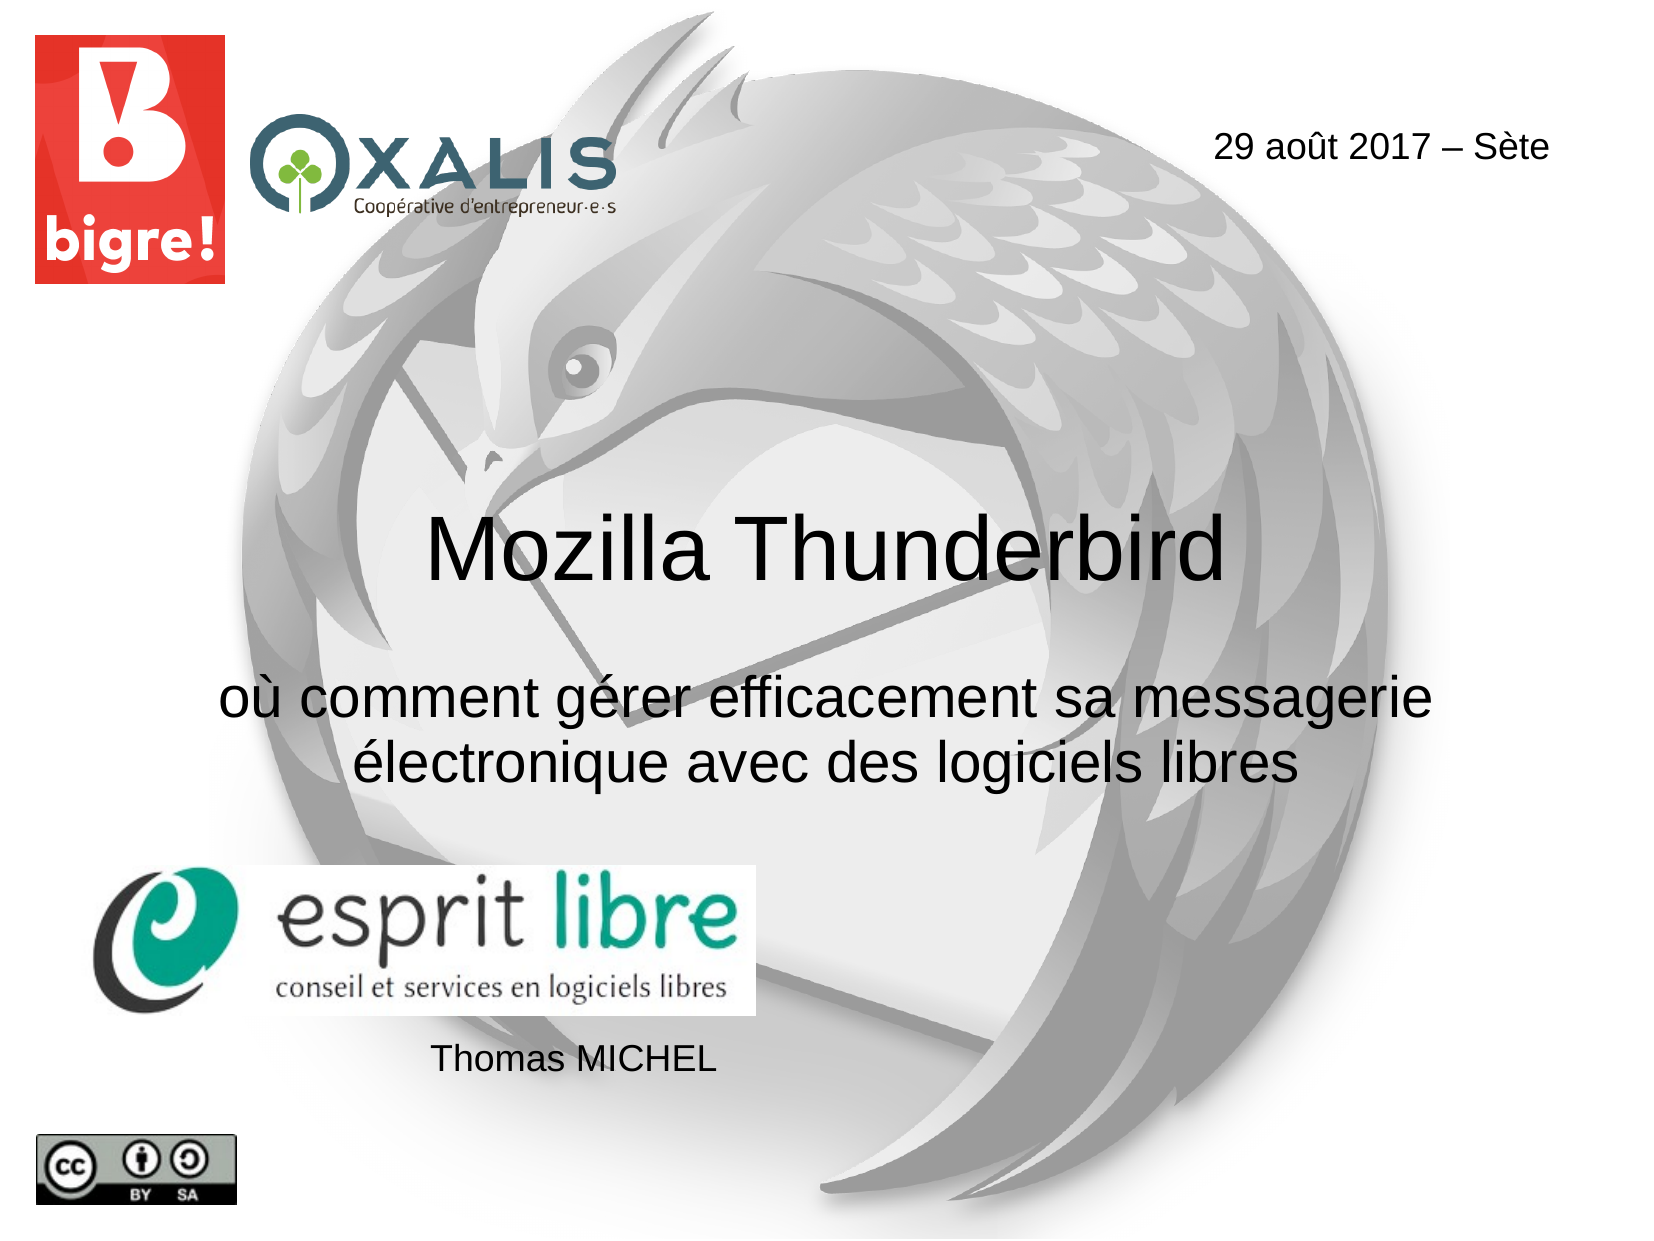

29 août 2017 – Sète
# Mozilla Thunderbird où comment gérer efficacement sa messagerie électronique avec des logiciels libres
Thomas MICHEL